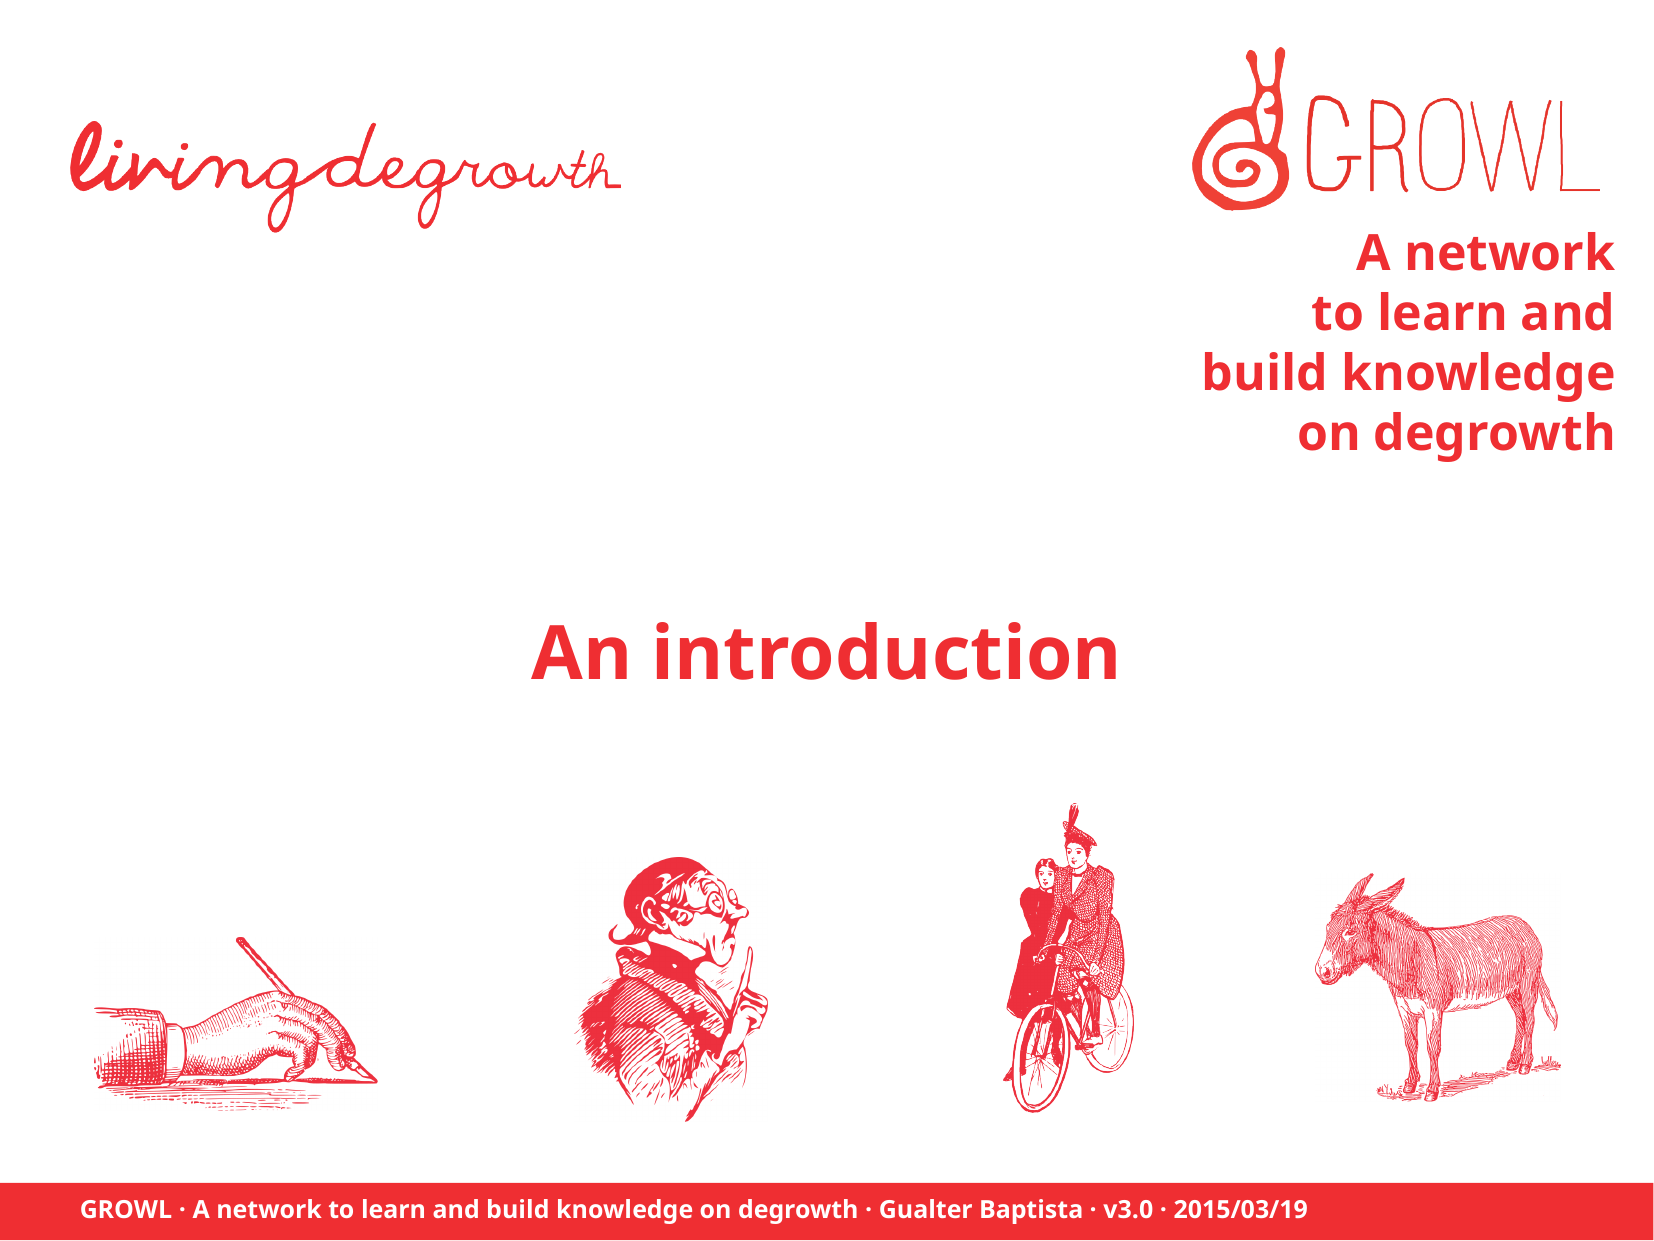

# A network to learn and build knowledge on degrowth
An introduction